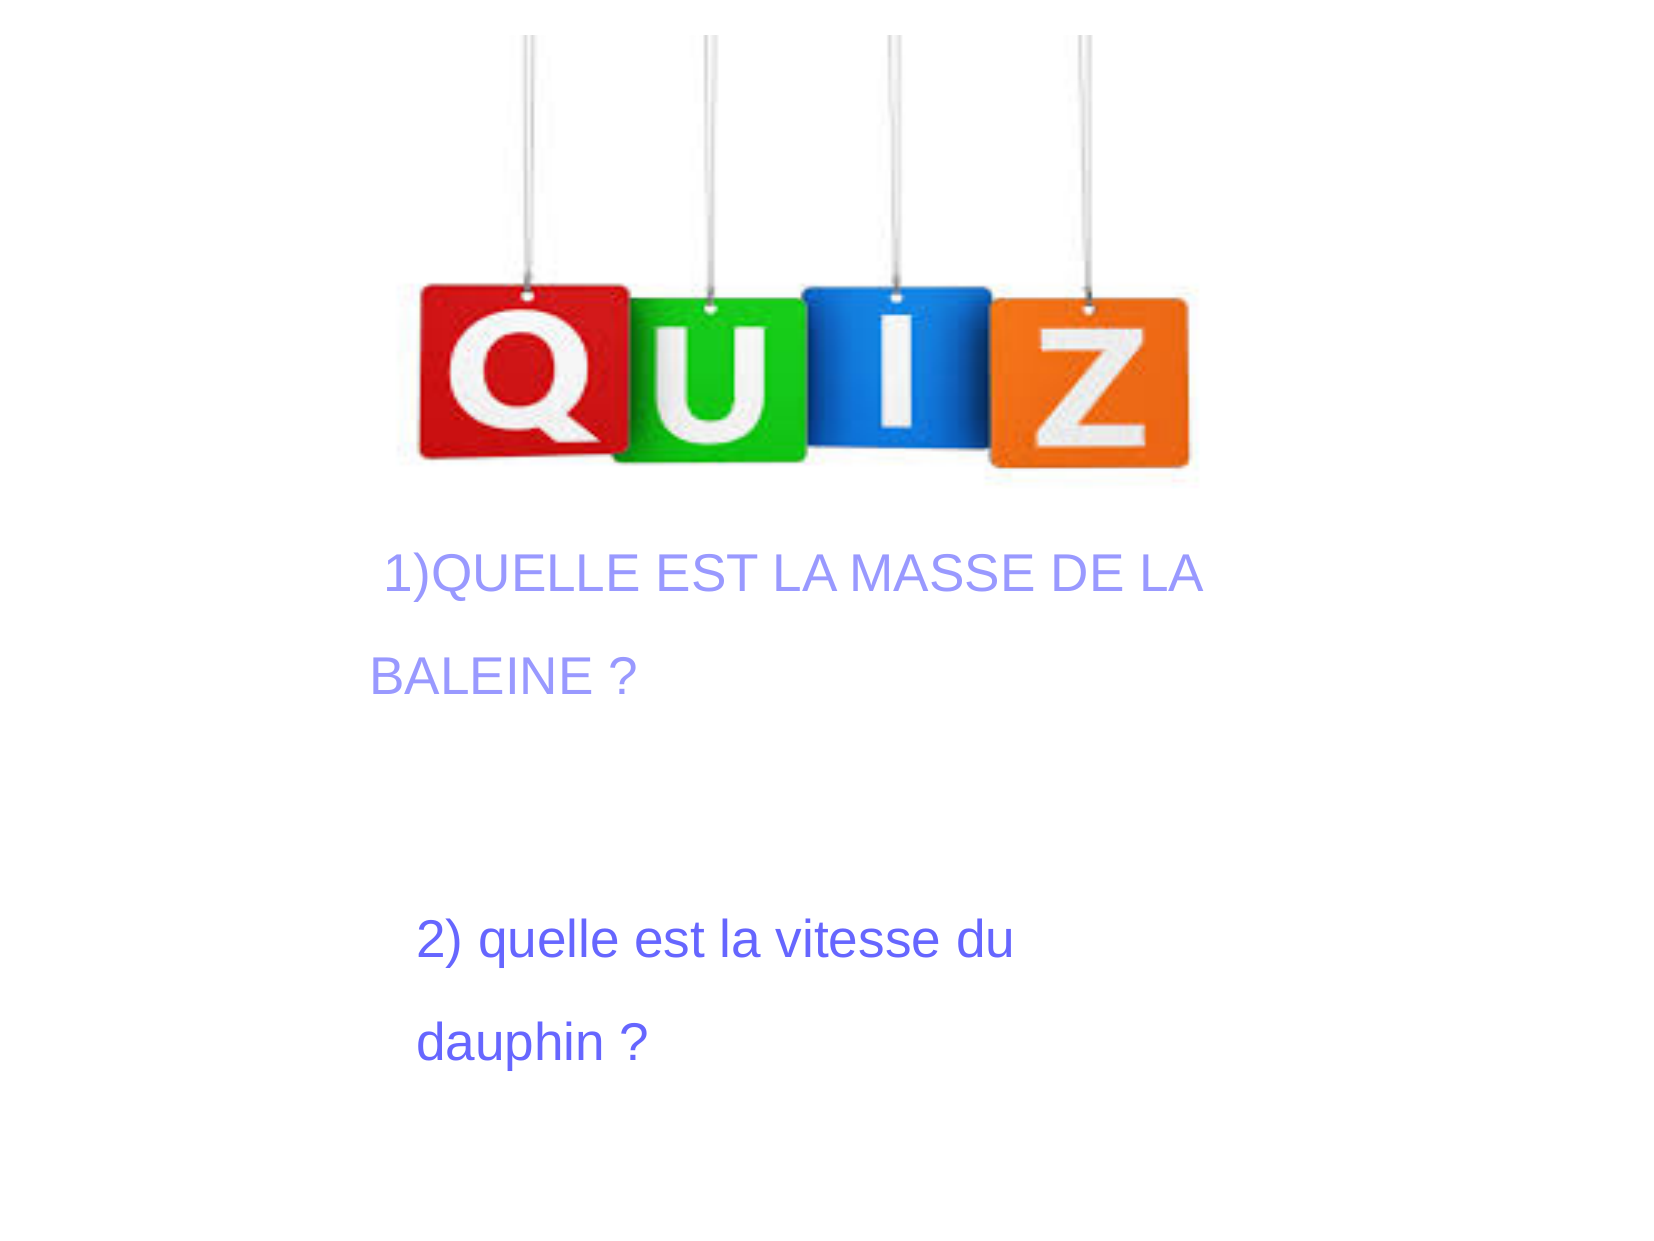

1)QUELLE EST LA MASSE DE LA BALEINE ?
2) quelle est la vitesse du dauphin ?